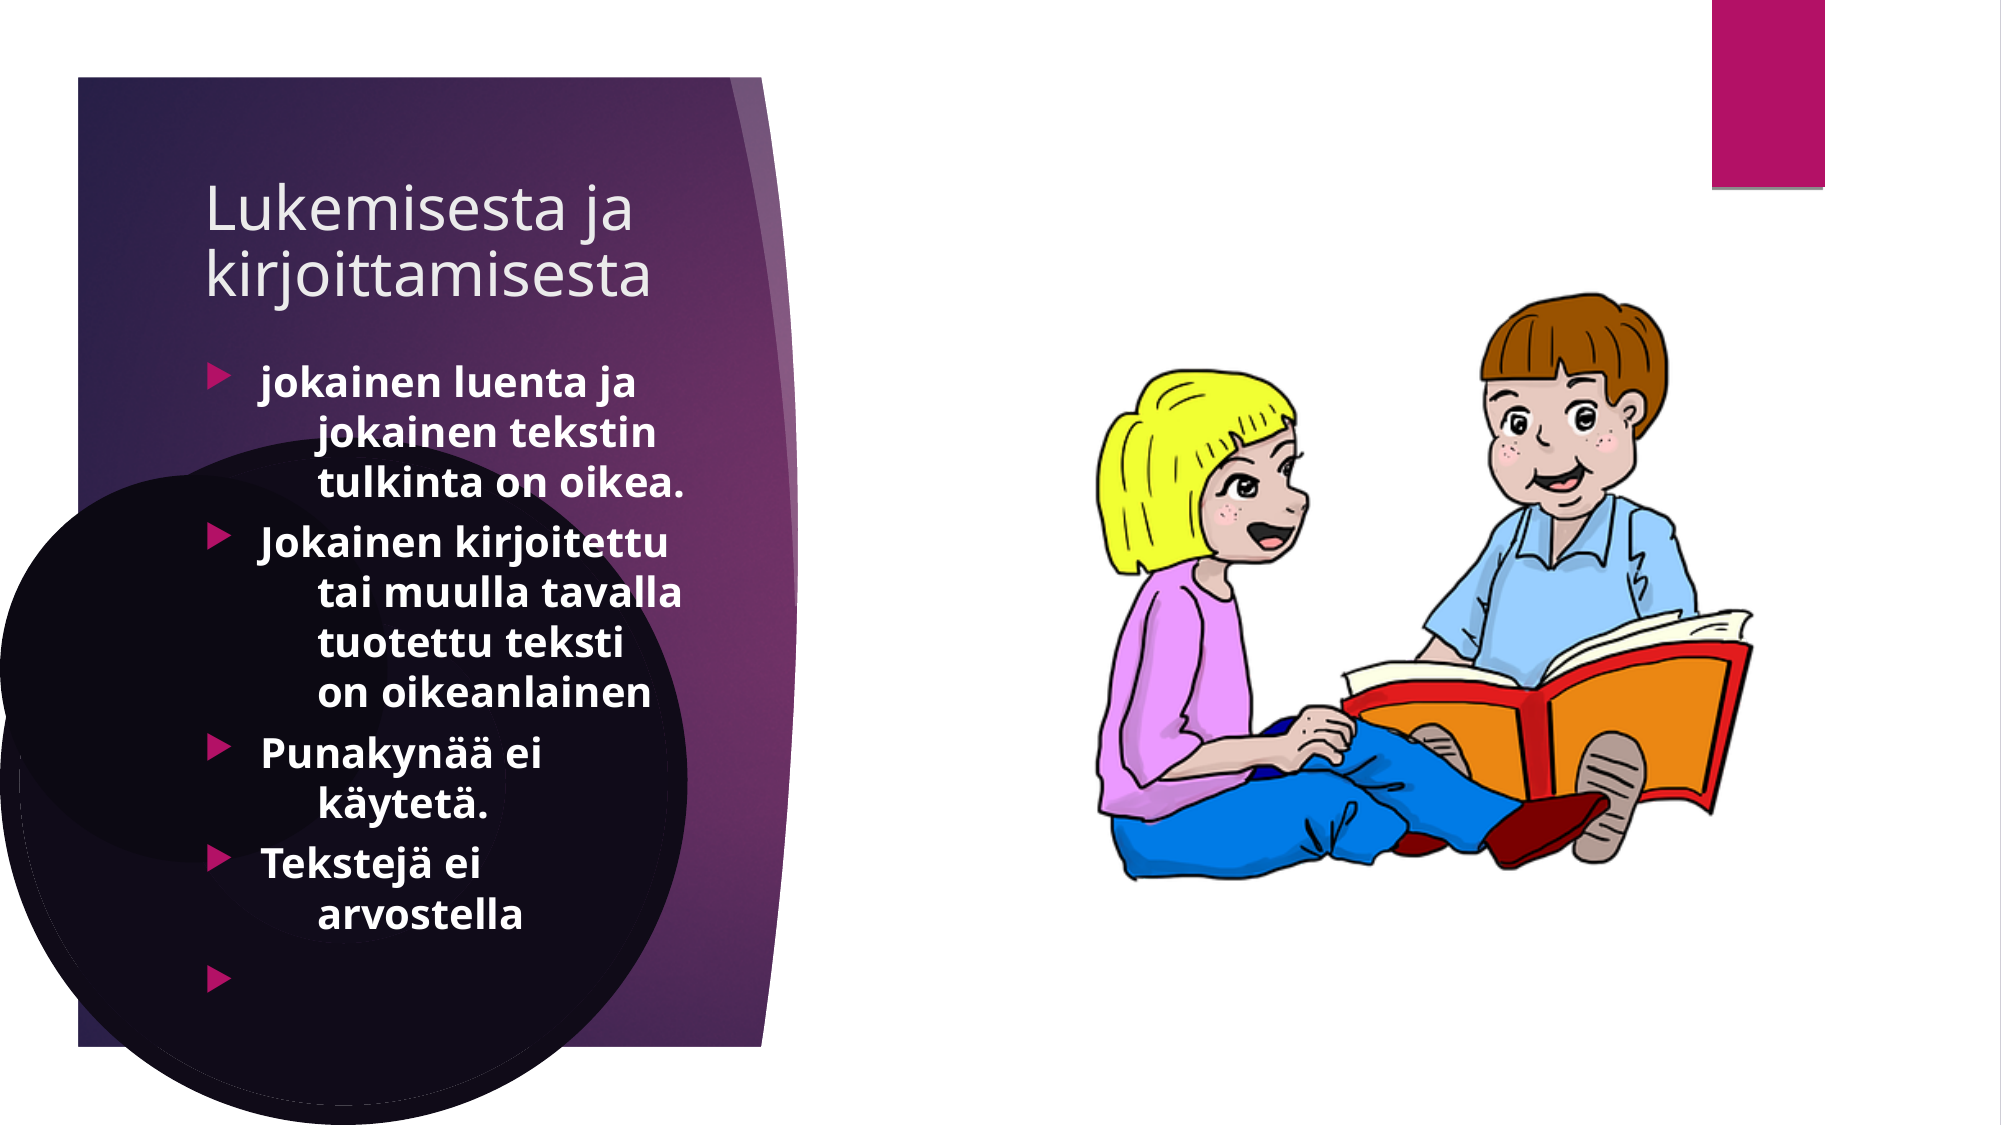

# Lukemisesta ja kirjoittamisesta
jokainen luenta ja jokainen tekstin tulkinta on oikea.
Jokainen kirjoitettu tai muulla tavalla tuotettu teksti on oikeanlainen
Punakynää ei käytetä.
Tekstejä ei arvostella